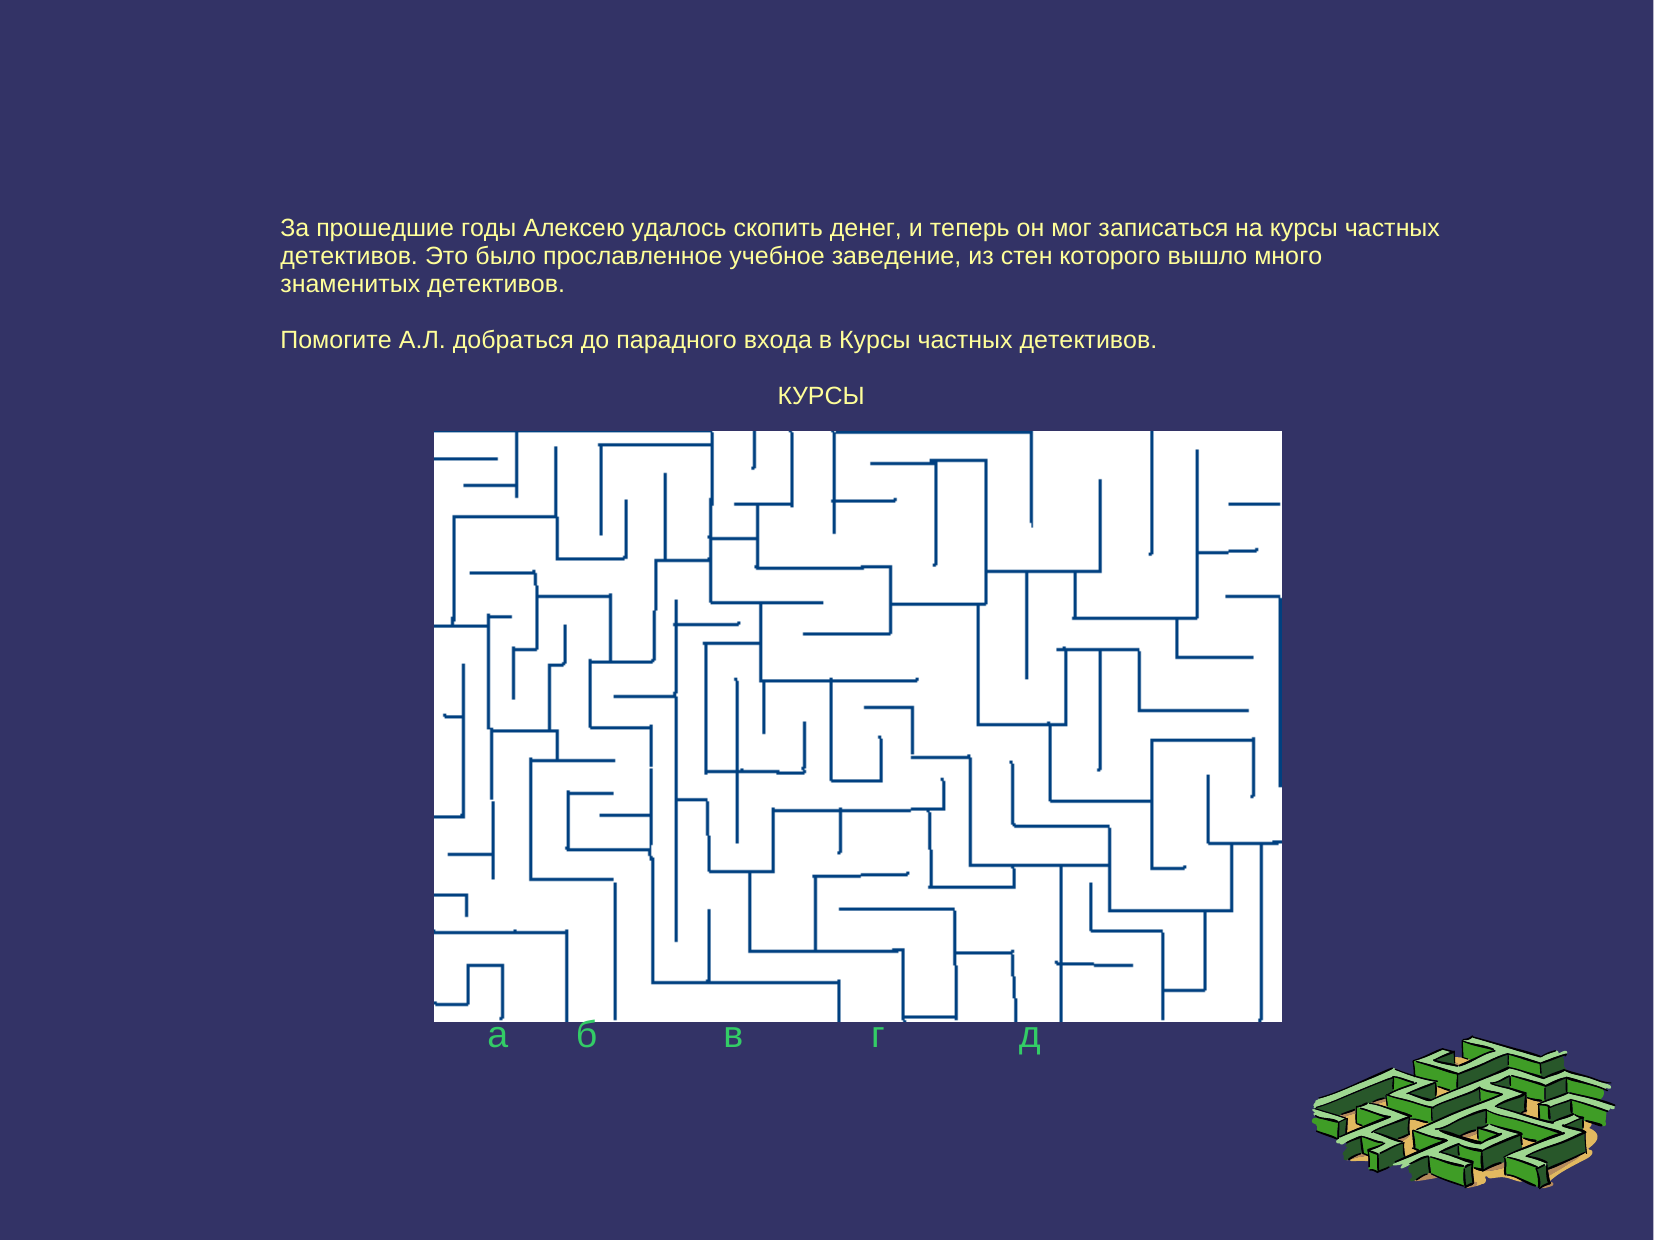

За прошедшие годы Алексею удалось скопить денег, и теперь он мог записаться на курсы частных детективов. Это было прославленное учебное заведение, из стен которого вышло много знаменитых детективов.
Помогите А.Л. добраться до парадного входа в Курсы частных детективов.
 КУРСЫ
а
б
в
г
д